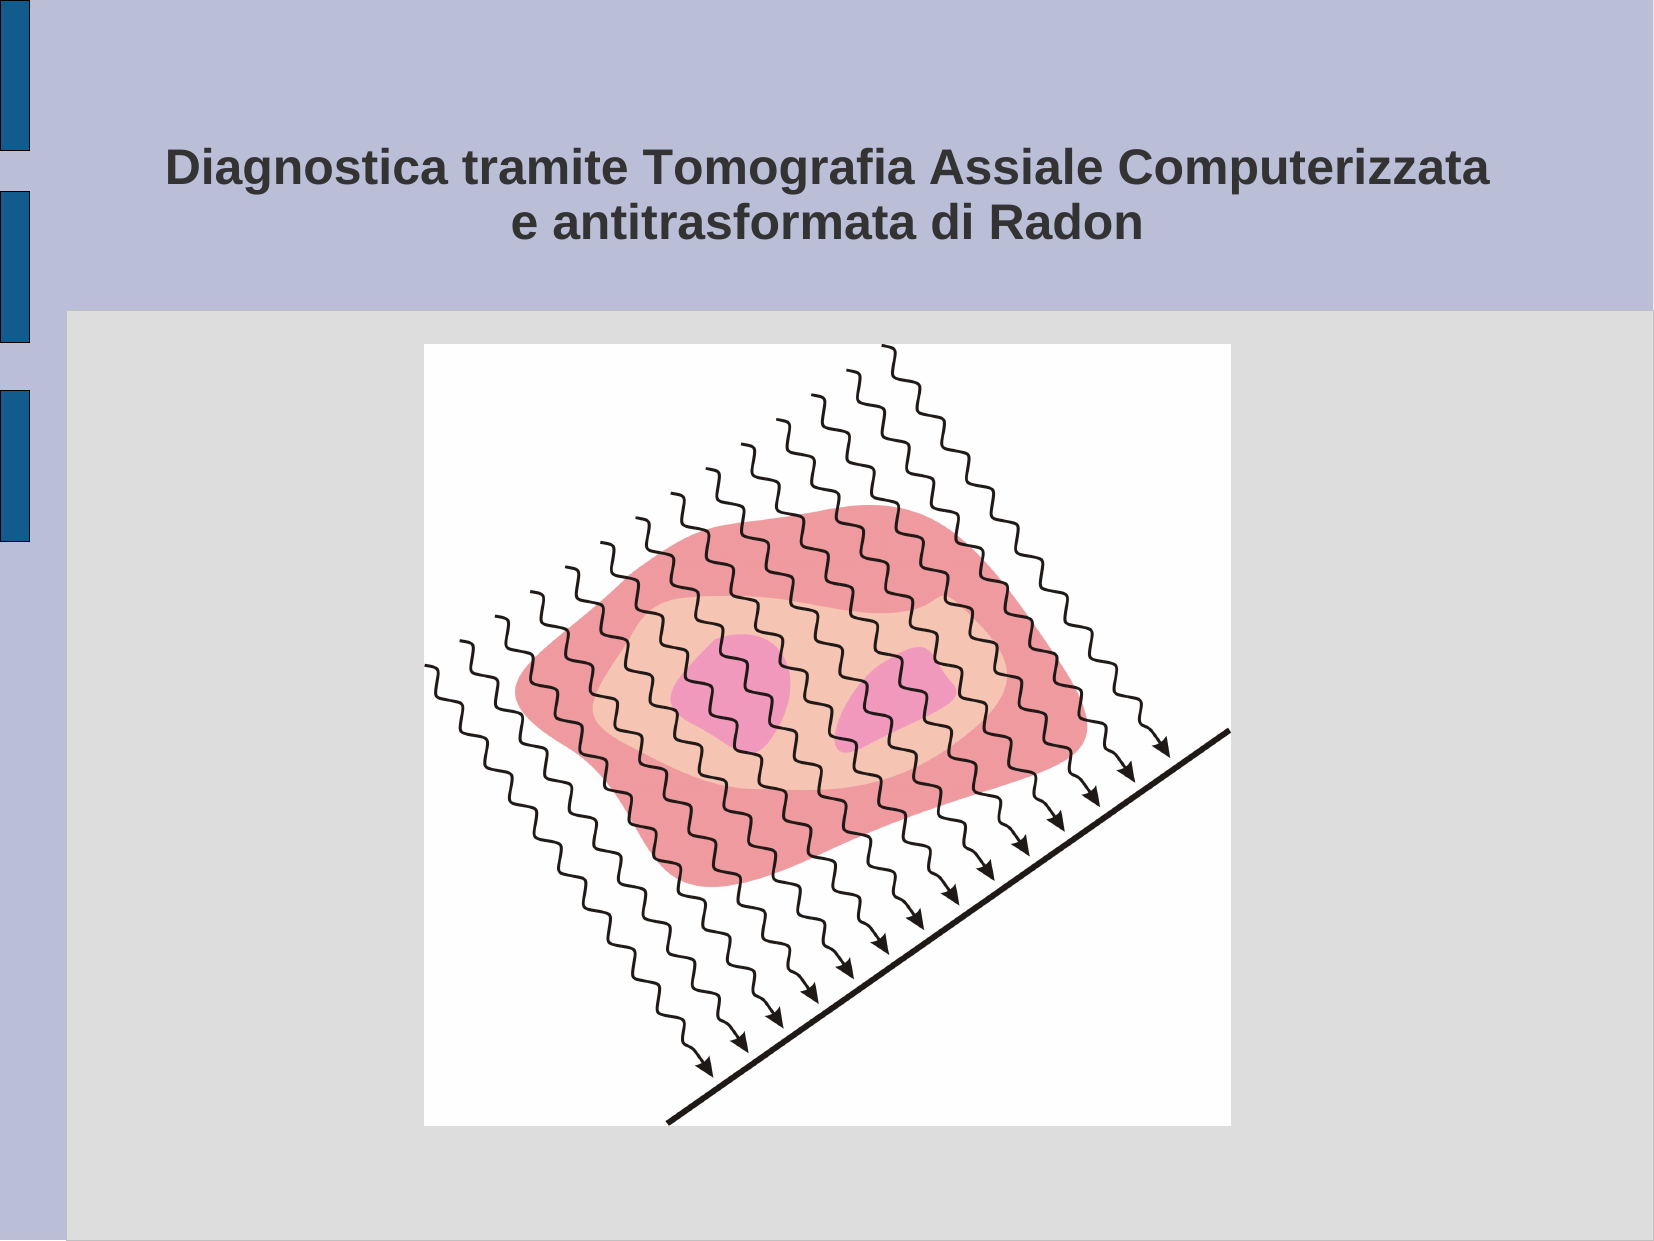

# Diagnostica tramite Tomografia Assiale Computerizzata e antitrasformata di Radon